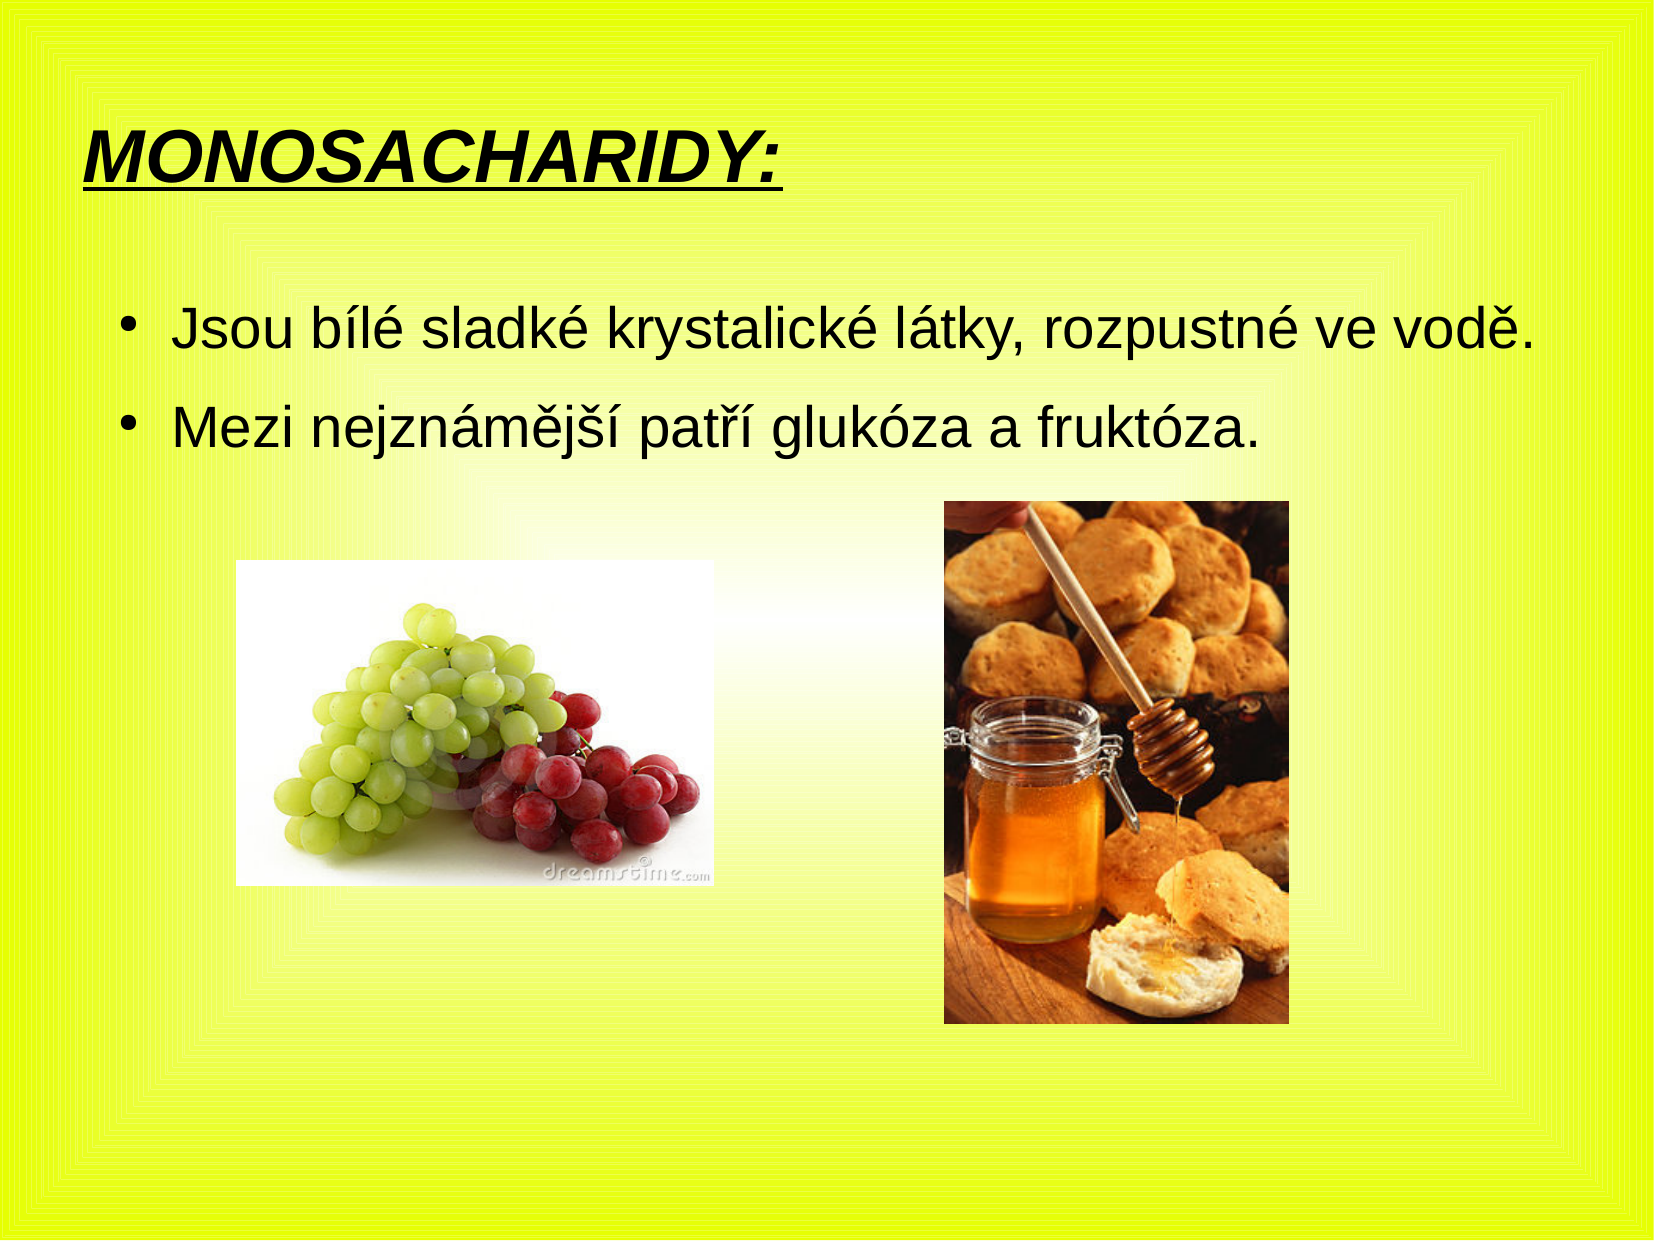

# MONOSACHARIDY:
Jsou bílé sladké krystalické látky, rozpustné ve vodě.
Mezi nejznámější patří glukóza a fruktóza.